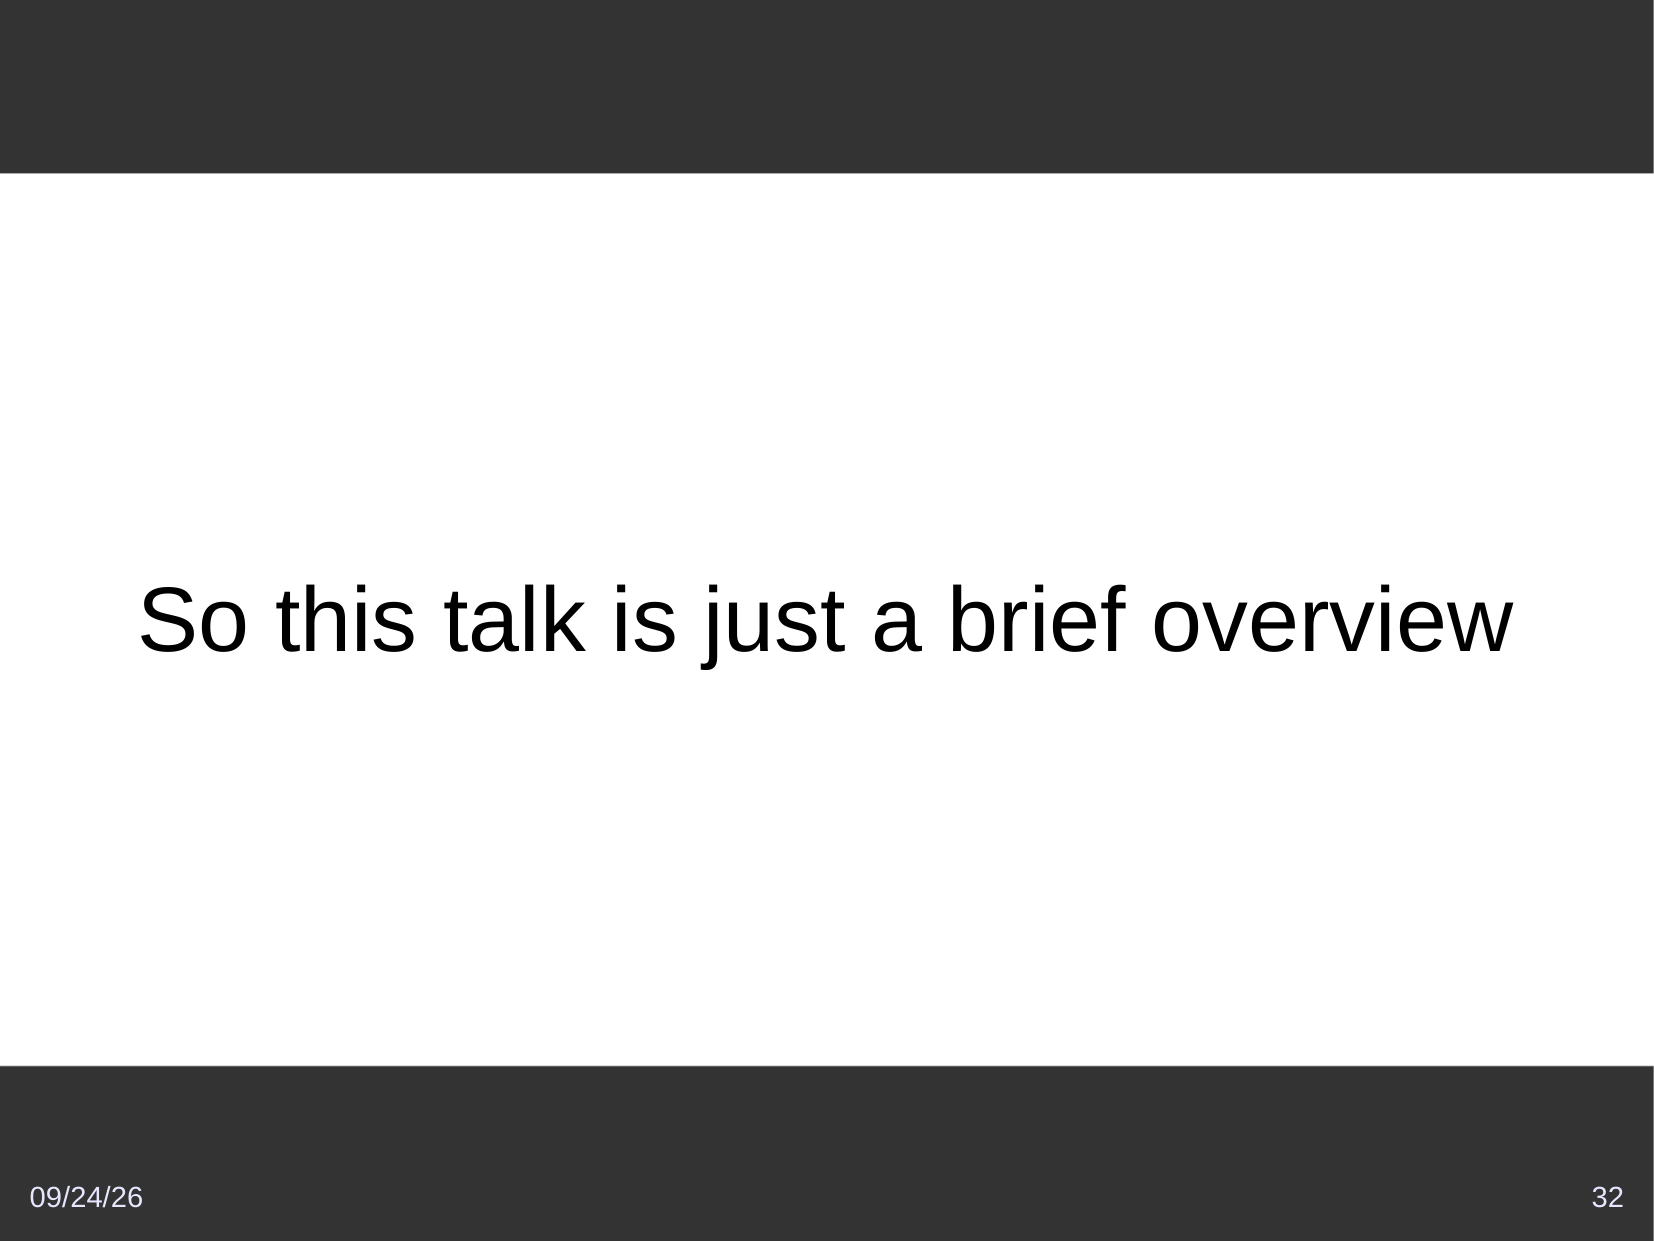

#
So this talk is just a brief overview
32